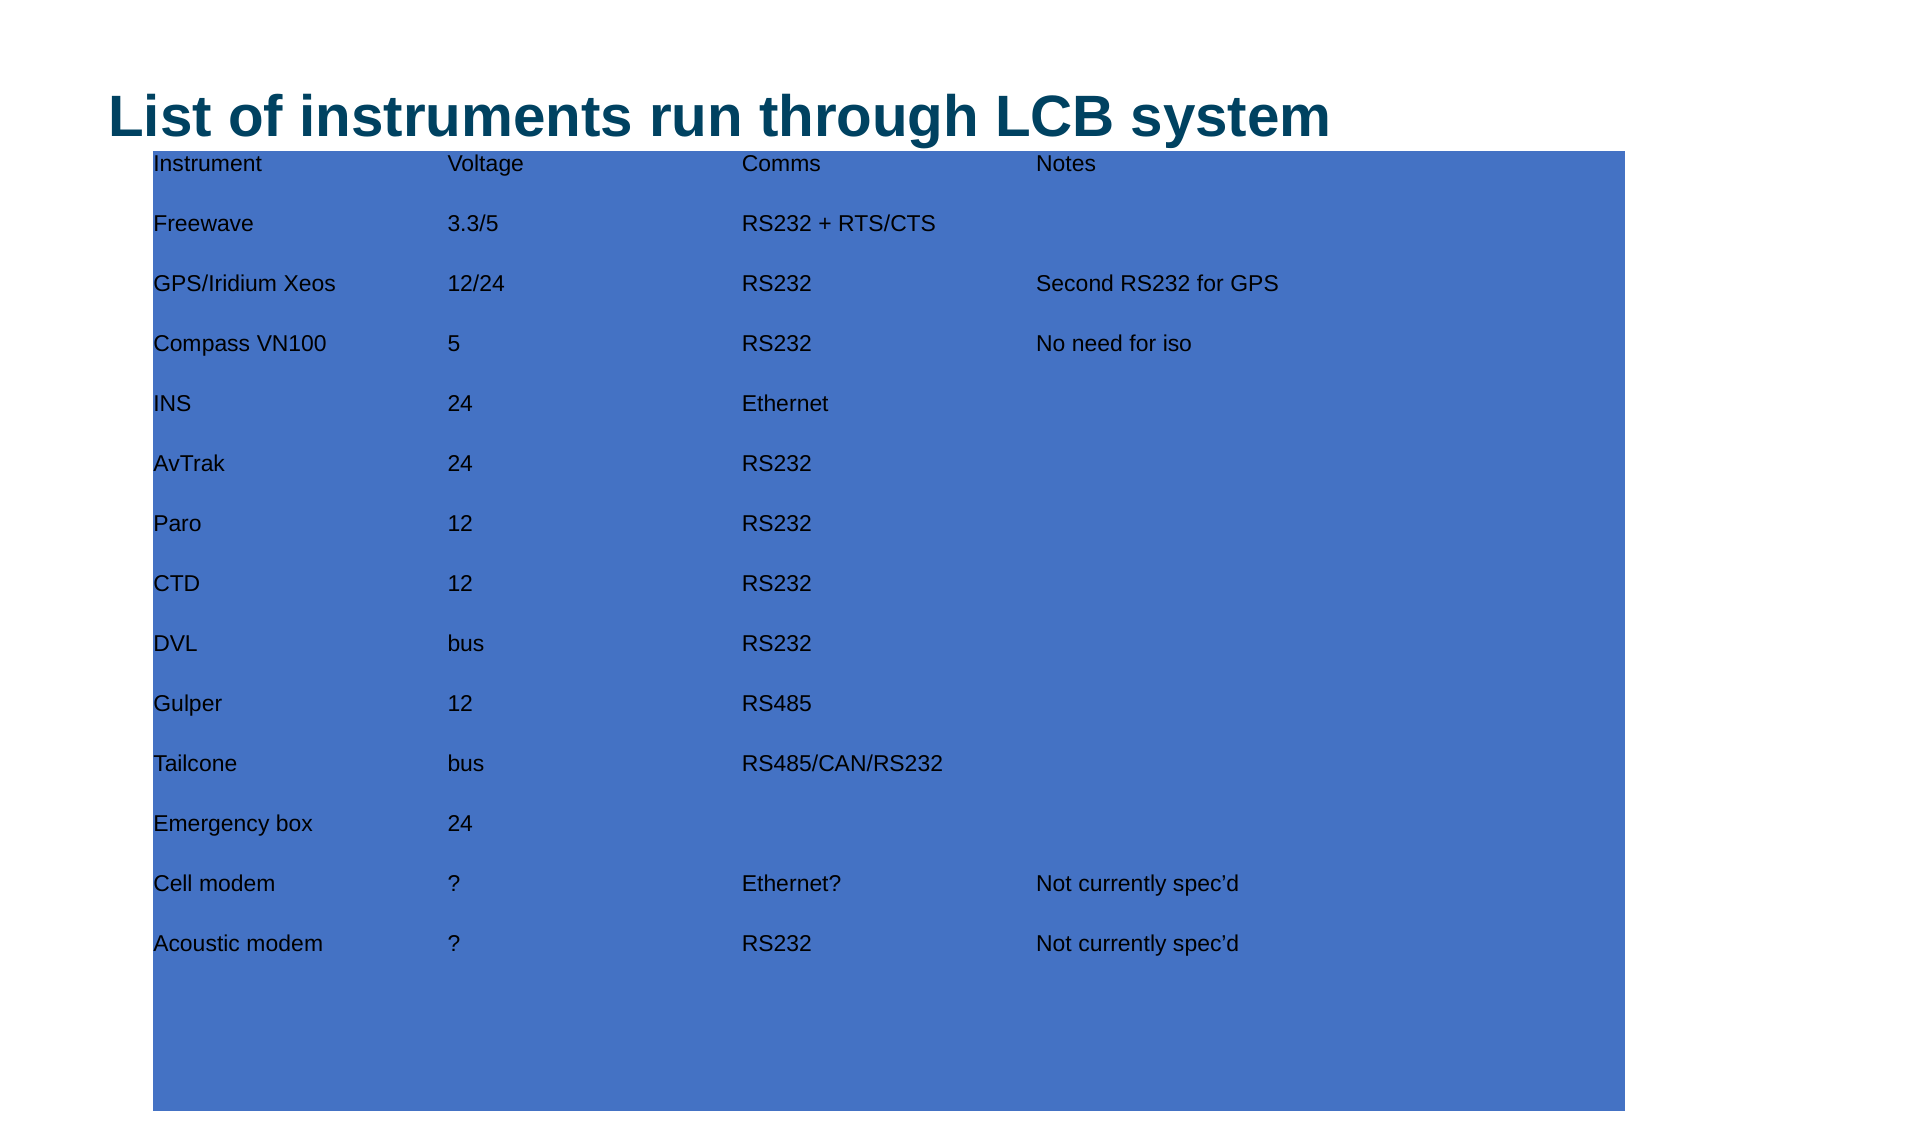

# List of instruments run through LCB system
| Instrument | Voltage | Comms | Notes | |
| --- | --- | --- | --- | --- |
| Freewave | 3.3/5 | RS232 + RTS/CTS | | |
| GPS/Iridium Xeos | 12/24 | RS232 | Second RS232 for GPS | |
| Compass VN100 | 5 | RS232 | No need for iso | |
| INS | 24 | Ethernet | | |
| AvTrak | 24 | RS232 | | |
| Paro | 12 | RS232 | | |
| CTD | 12 | RS232 | | |
| DVL | bus | RS232 | | |
| Gulper | 12 | RS485 | | |
| Tailcone | bus | RS485/CAN/RS232 | | |
| Emergency box | 24 | | | |
| Cell modem | ? | Ethernet? | Not currently spec’d | |
| Acoustic modem | ? | RS232 | Not currently spec’d | |
| | | | | |
| | | | | |